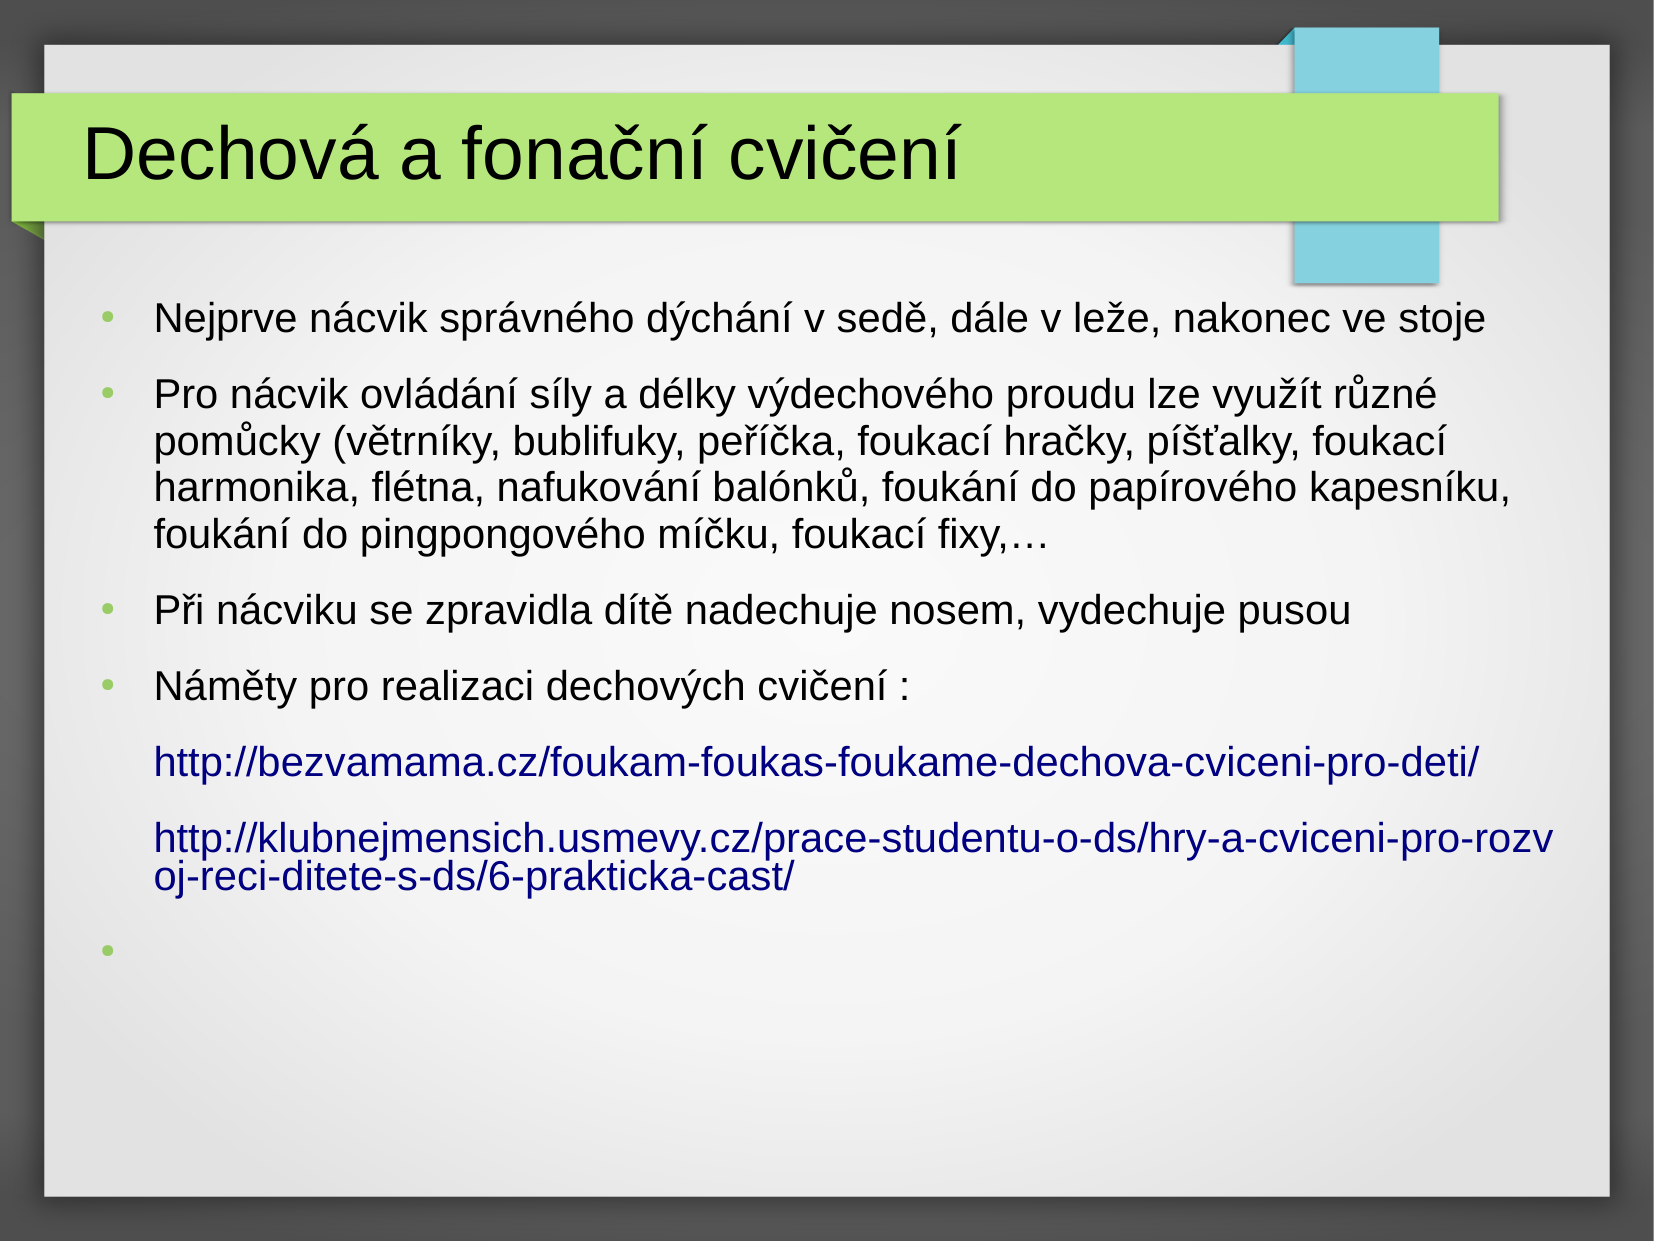

# Dechová a fonační cvičení
Nejprve nácvik správného dýchání v sedě, dále v leže, nakonec ve stoje
Pro nácvik ovládání síly a délky výdechového proudu lze využít různé pomůcky (větrníky, bublifuky, peříčka, foukací hračky, píšťalky, foukací harmonika, flétna, nafukování balónků, foukání do papírového kapesníku, foukání do pingpongového míčku, foukací fixy,…
Při nácviku se zpravidla dítě nadechuje nosem, vydechuje pusou
Náměty pro realizaci dechových cvičení :
http://bezvamama.cz/foukam-foukas-foukame-dechova-cviceni-pro-deti/
http://klubnejmensich.usmevy.cz/prace-studentu-o-ds/hry-a-cviceni-pro-rozvoj-reci-ditete-s-ds/6-prakticka-cast/